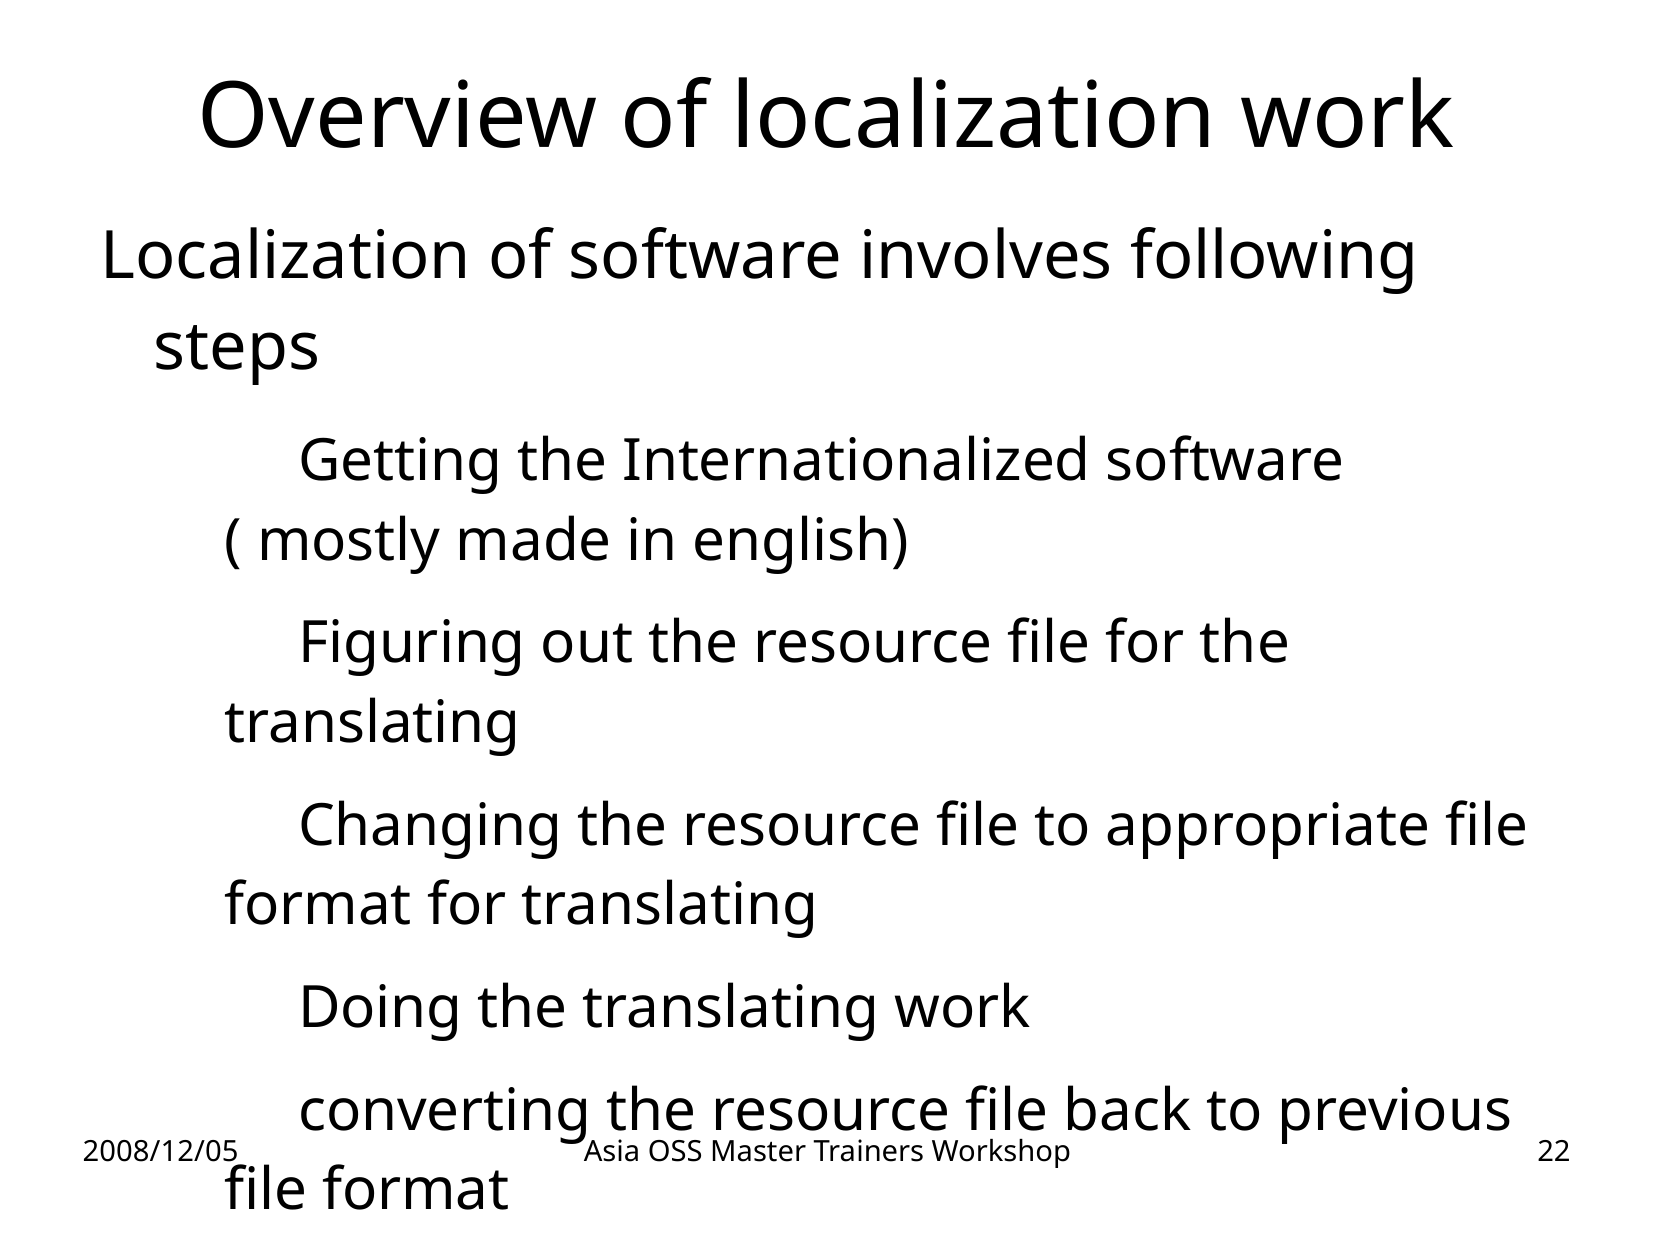

# Overview of localization work
Localization of software involves following steps
	Getting the Internationalized software ( mostly made in english)
	Figuring out the resource file for the translating
	Changing the resource file to appropriate file format for translating
	Doing the translating work
	converting the resource file back to previous file format
2008/12/05
Asia OSS Master Trainers Workshop
22